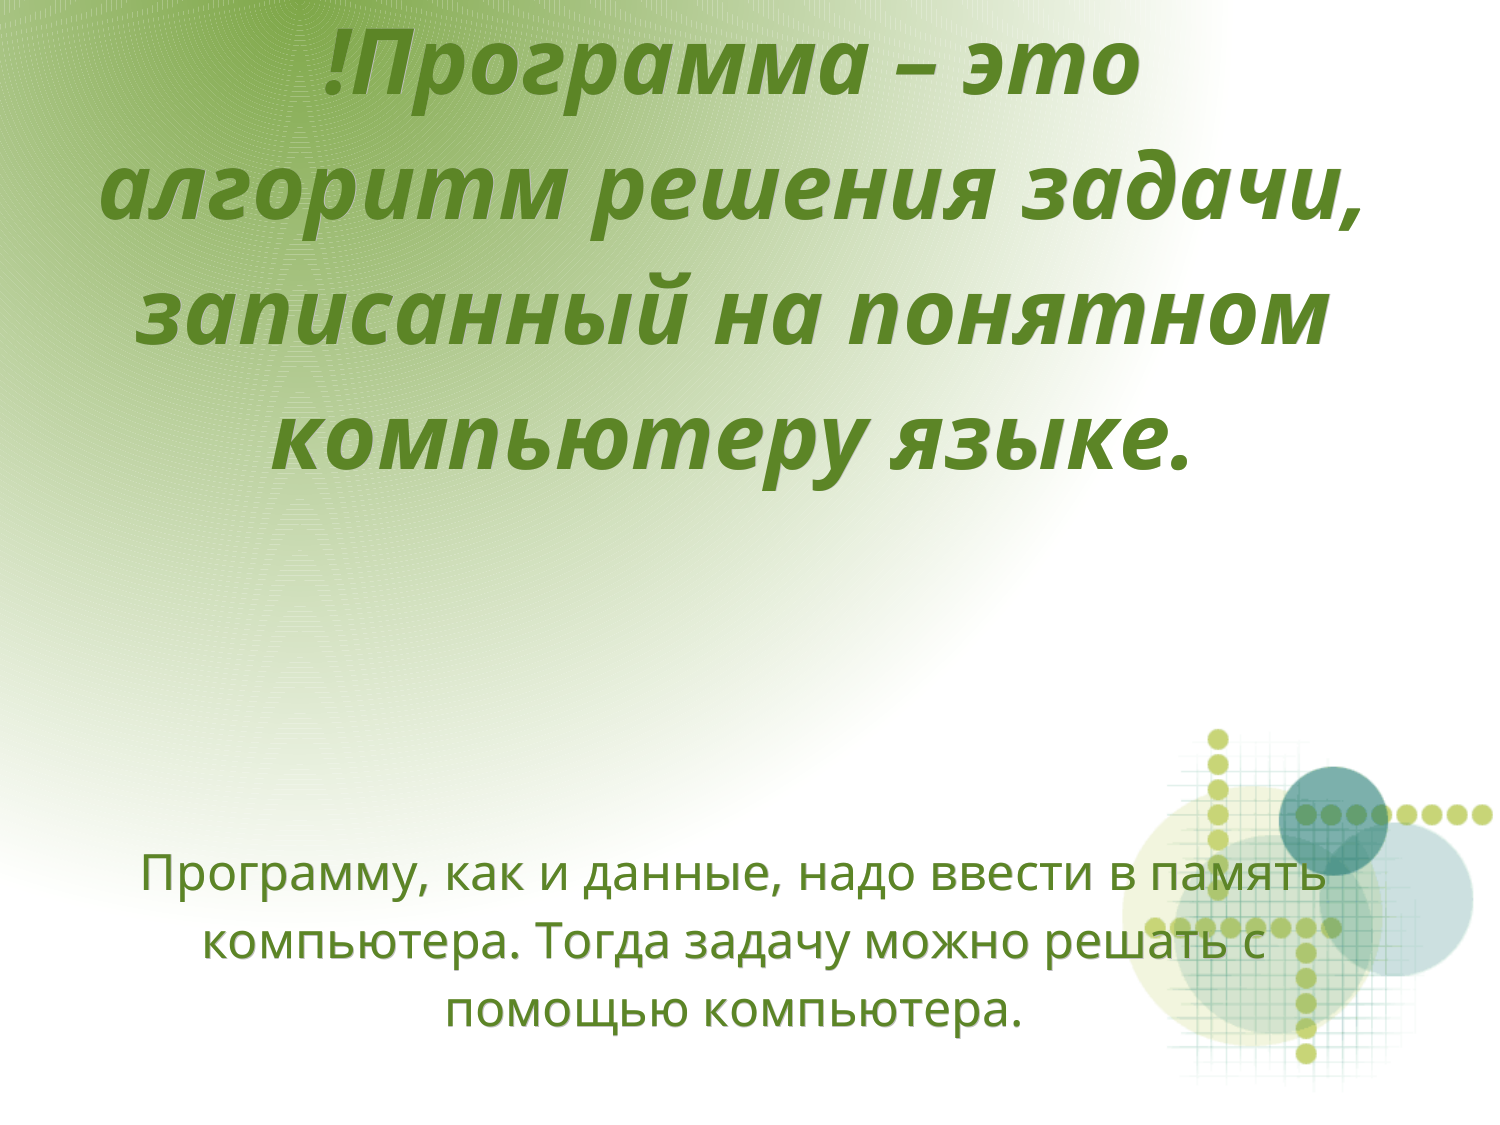

# !Программа – это алгоритм решения задачи, записанный на понятном компьютеру языке. Программу, как и данные, надо ввести в память компьютера. Тогда задачу можно решать с помощью компьютера.